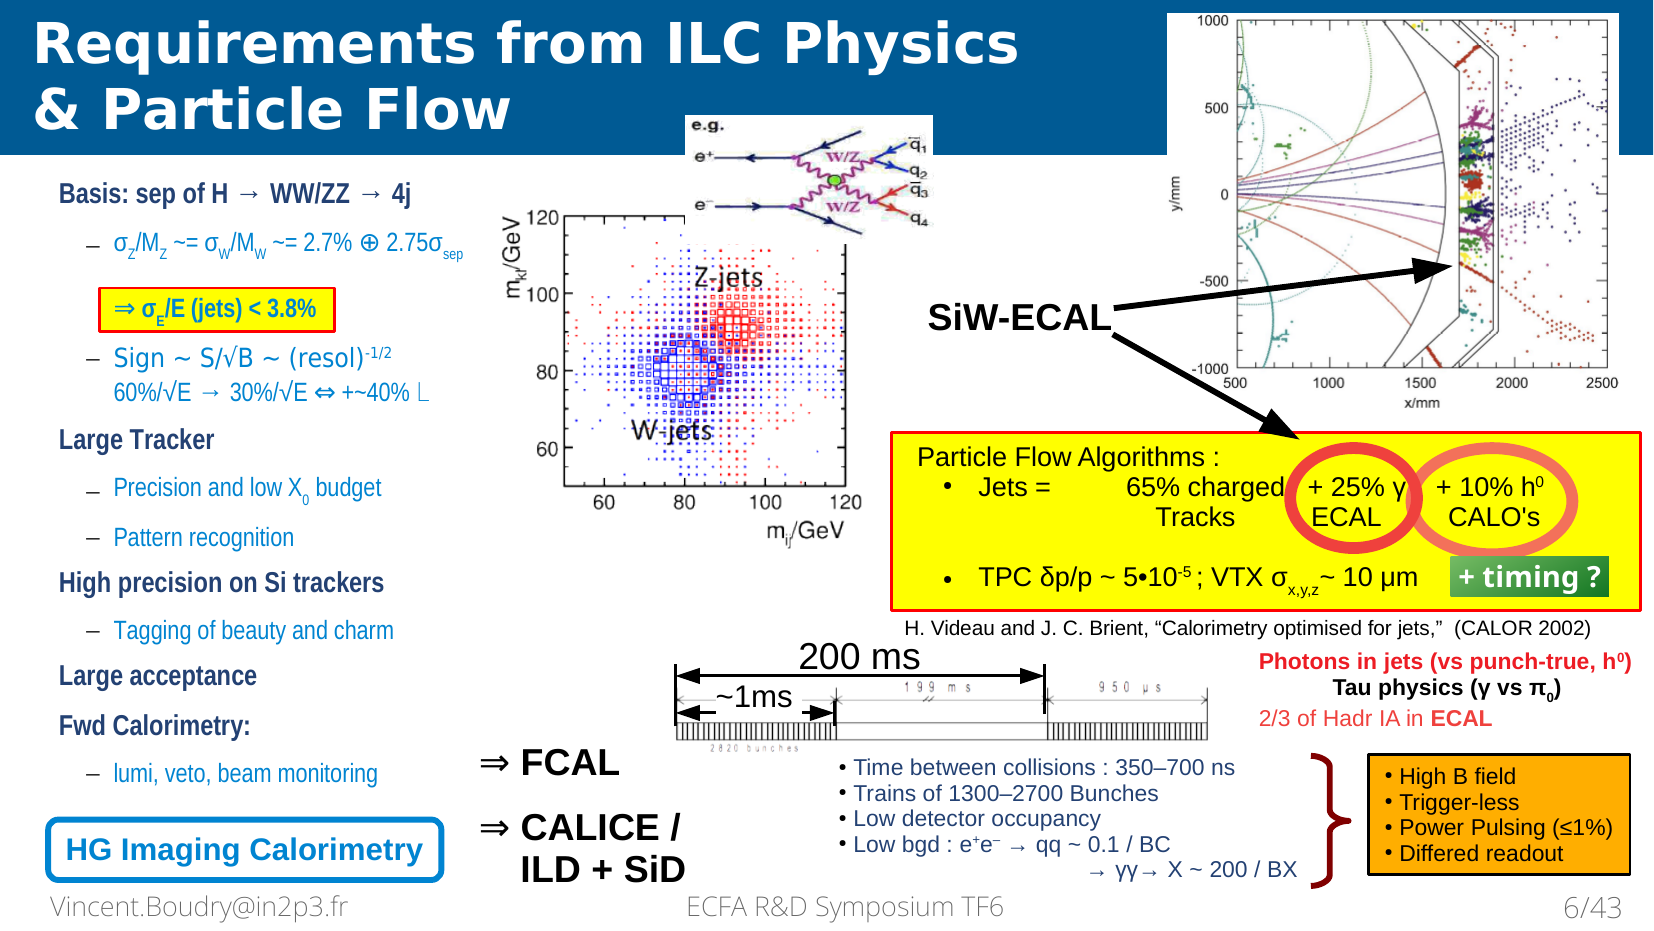

# Requirements from ILC Physics & Particle Flow
Basis: sep of H → WW/ZZ → 4j
σZ/MZ ~= σW/MW ~= 2.7% ⊕ 2.75σsep
⇒ σE/E (jets) < 3.8%
Sign ~ S/√B ~ (resol)-1/2
60%/√E → 30%/√E ⇔ +~40% L
Large Tracker
Precision and low X0 budget
Pattern recognition
High precision on Si trackers
Tagging of beauty and charm
Large acceptance
Fwd Calorimetry:
lumi, veto, beam monitoring
SiW-ECAL
Particle Flow Algorithms :
Jets = 	65% charged + 25% γ + 10% h0
		 Tracks	 ECAL CALO's
TPC δp/p ~ 5•10-5 ; VTX σx,y,z~ 10 μm
 + timing ?
H. Videau and J. C. Brient, “Calorimetry optimised for jets,” (CALOR 2002)
Photons in jets (vs punch-true, h0)
	Tau physics (γ vs π0)
2/3 of Hadr IA in ECAL
⇒ FCAL
 Time between collisions : 350–700 ns
 Trains of 1300–2700 Bunches
 Low detector occupancy
 Low bgd : e+e– → qq ~ 0.1 / BC
			 → γγ→ X ~ 200 / BX
 High B field
 Trigger-less
 Power Pulsing (≤1%)
 Differed readout
⇒ CALICE /
 ILD + SiD
HG Imaging Calorimetry
Vincent.Boudry@in2p3.fr
ECFA R&D Symposium TF6
6